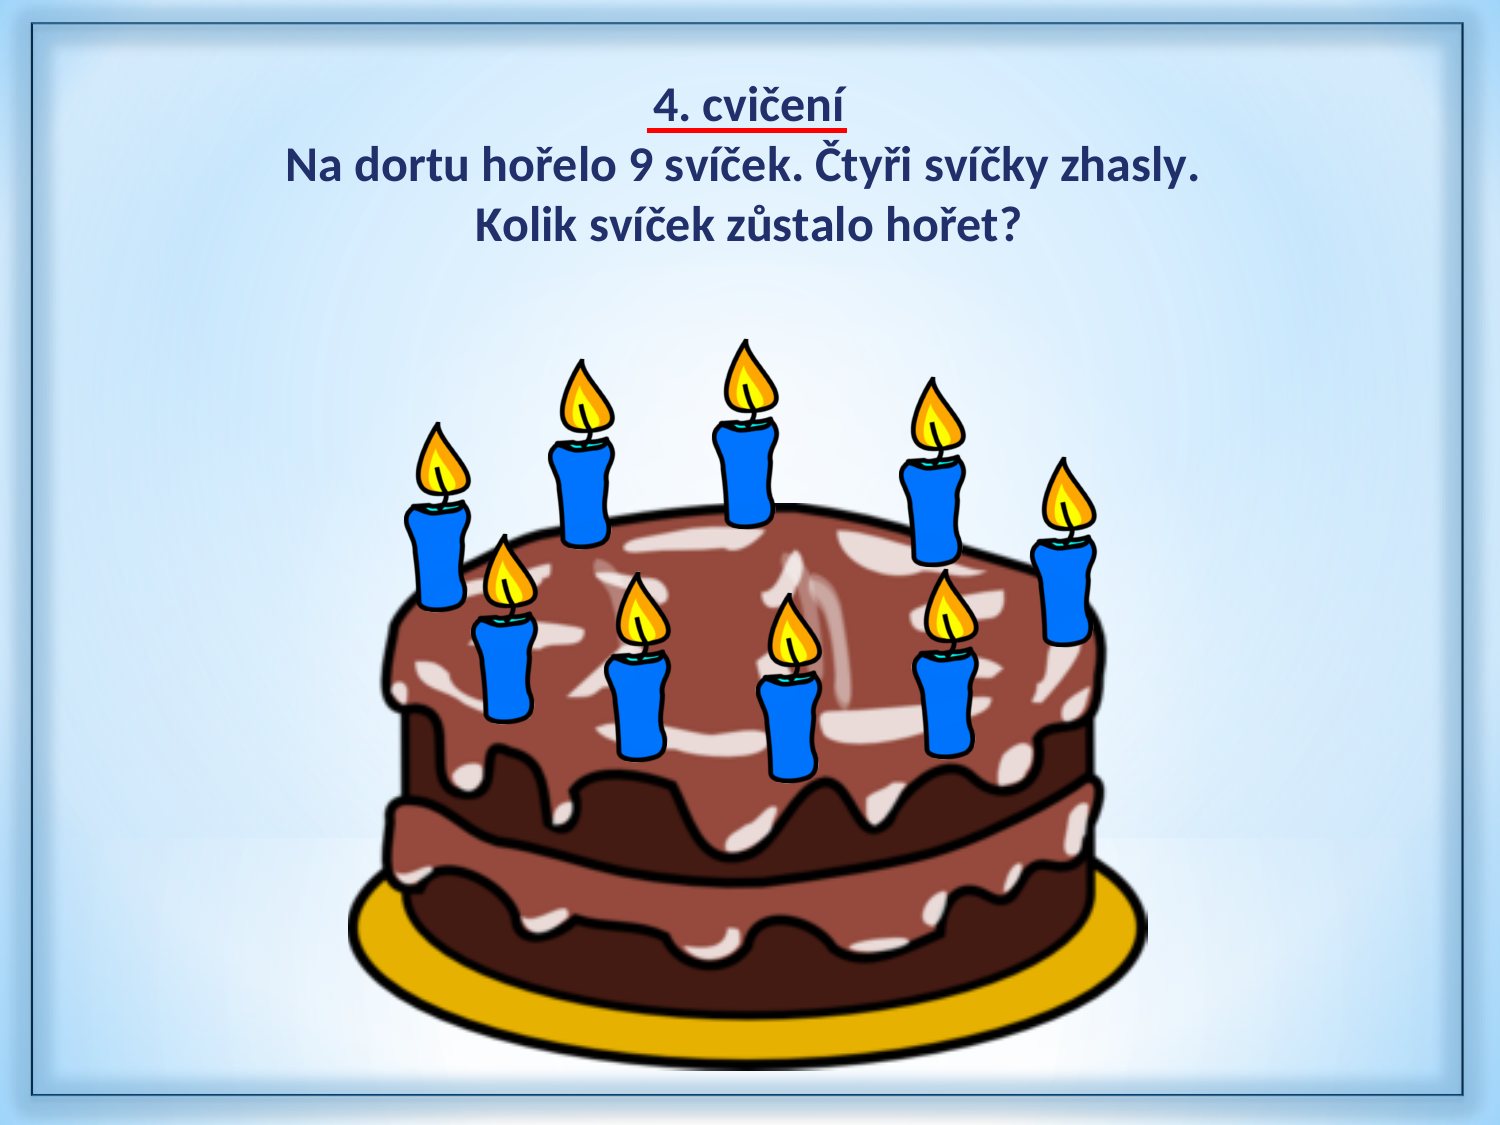

4. cvičení
Na dortu hořelo 9 svíček. Čtyři svíčky zhasly.
Kolik svíček zůstalo hořet?